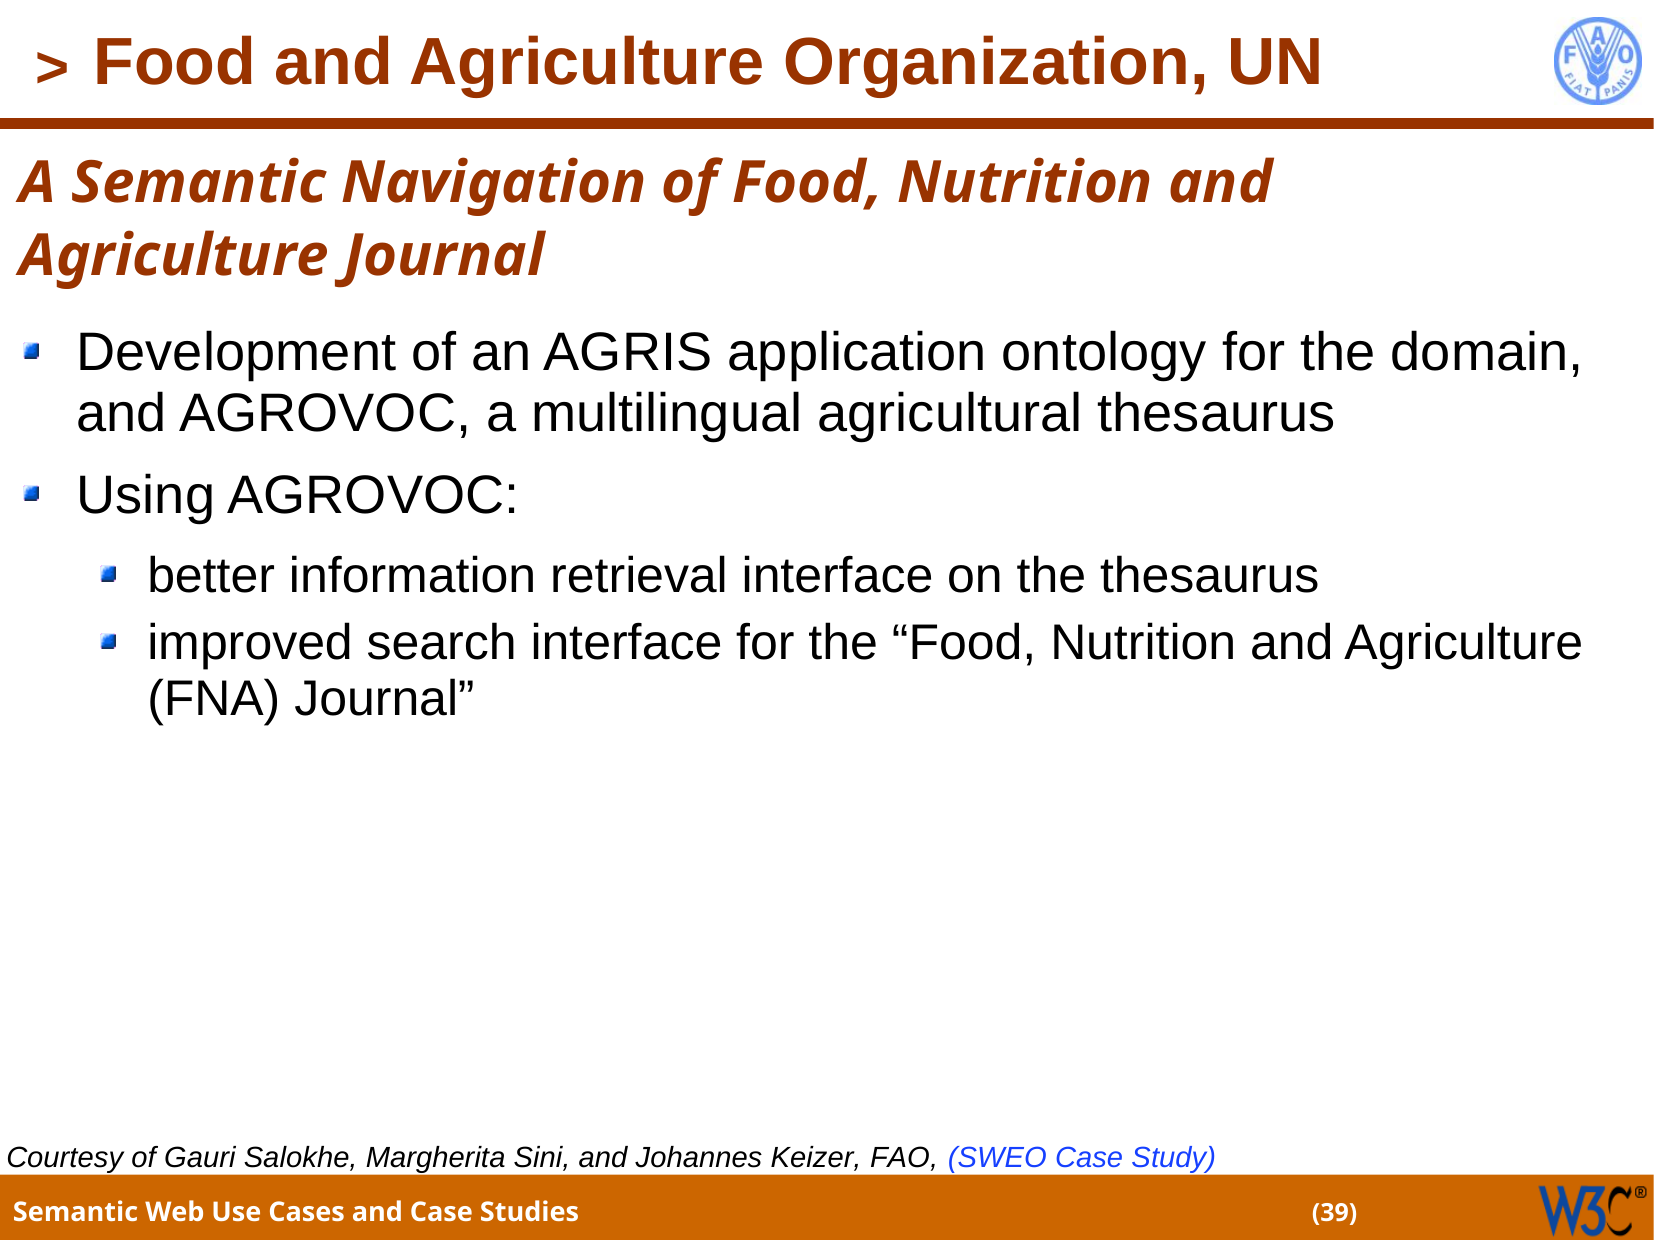

# Food and Agriculture Organization, UN
A Semantic Navigation of Food, Nutrition and Agriculture Journal
Development of an AGRIS application ontology for the domain, and AGROVOC, a multilingual agricultural thesaurus
Using AGROVOC:
better information retrieval interface on the thesaurus
improved search interface for the “Food, Nutrition and Agriculture (FNA) Journal”
Courtesy of Gauri Salokhe, Margherita Sini, and Johannes Keizer, FAO, (SWEO Case Study)